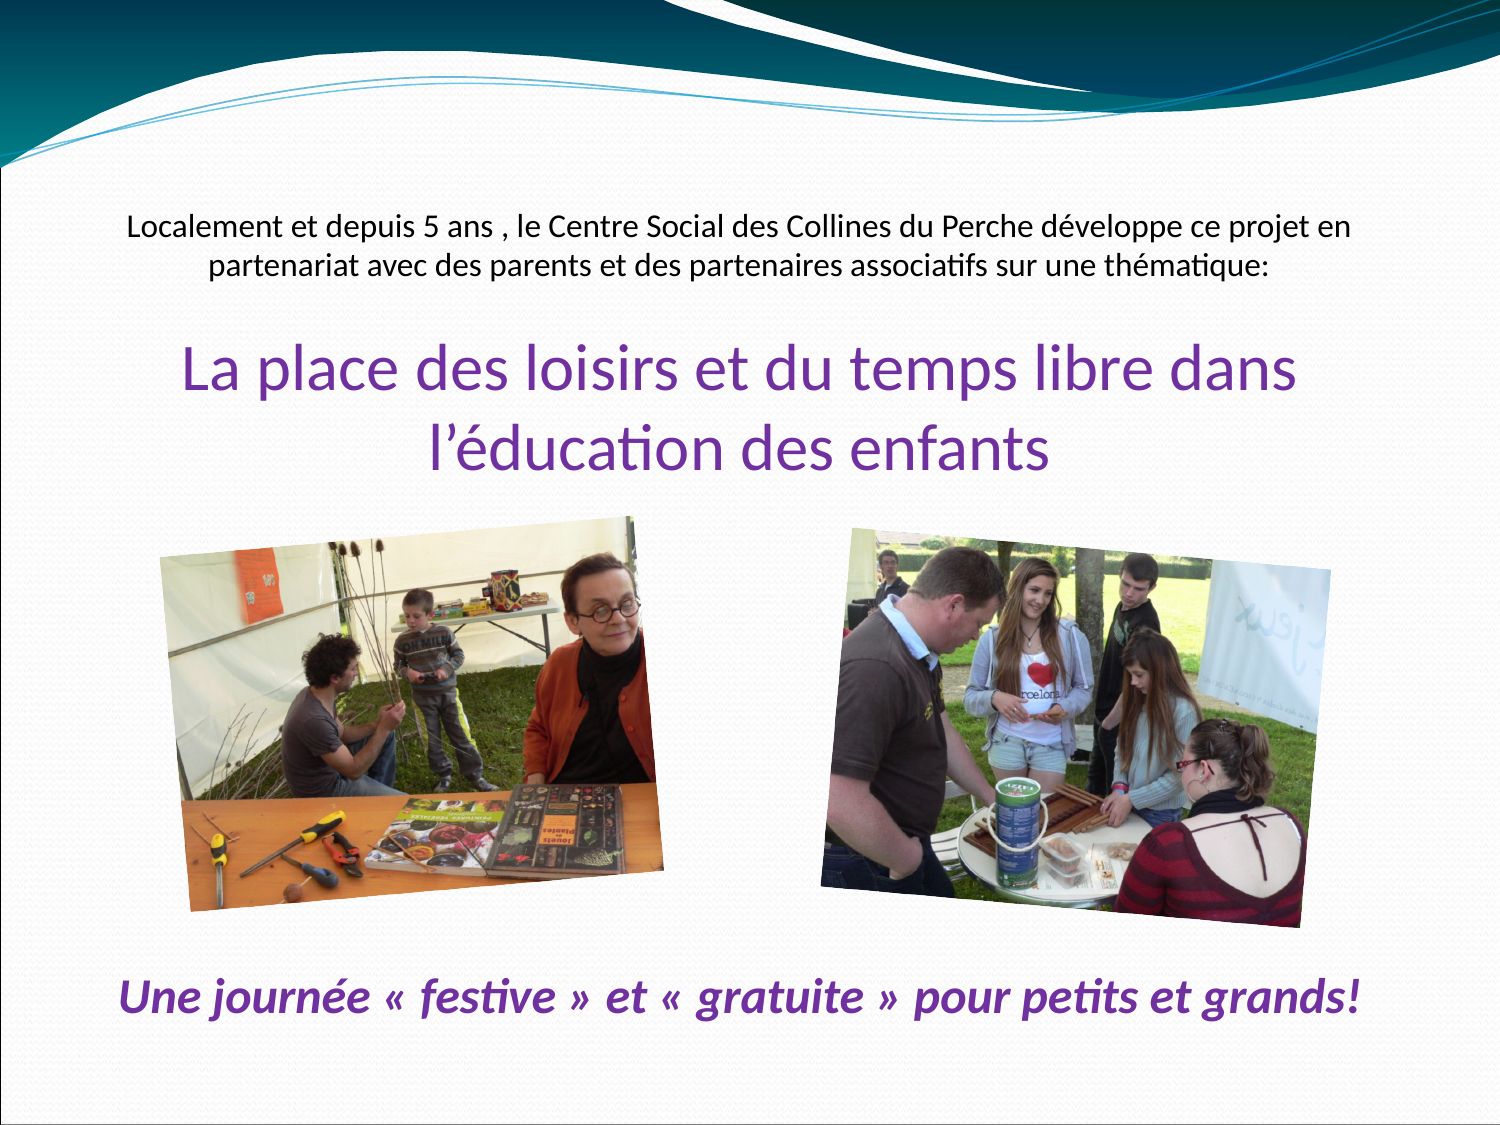

# Localement et depuis 5 ans , le Centre Social des Collines du Perche développe ce projet en partenariat avec des parents et des partenaires associatifs sur une thématique: La place des loisirs et du temps libre dans l’éducation des enfants Une journée « festive » et « gratuite » pour petits et grands!